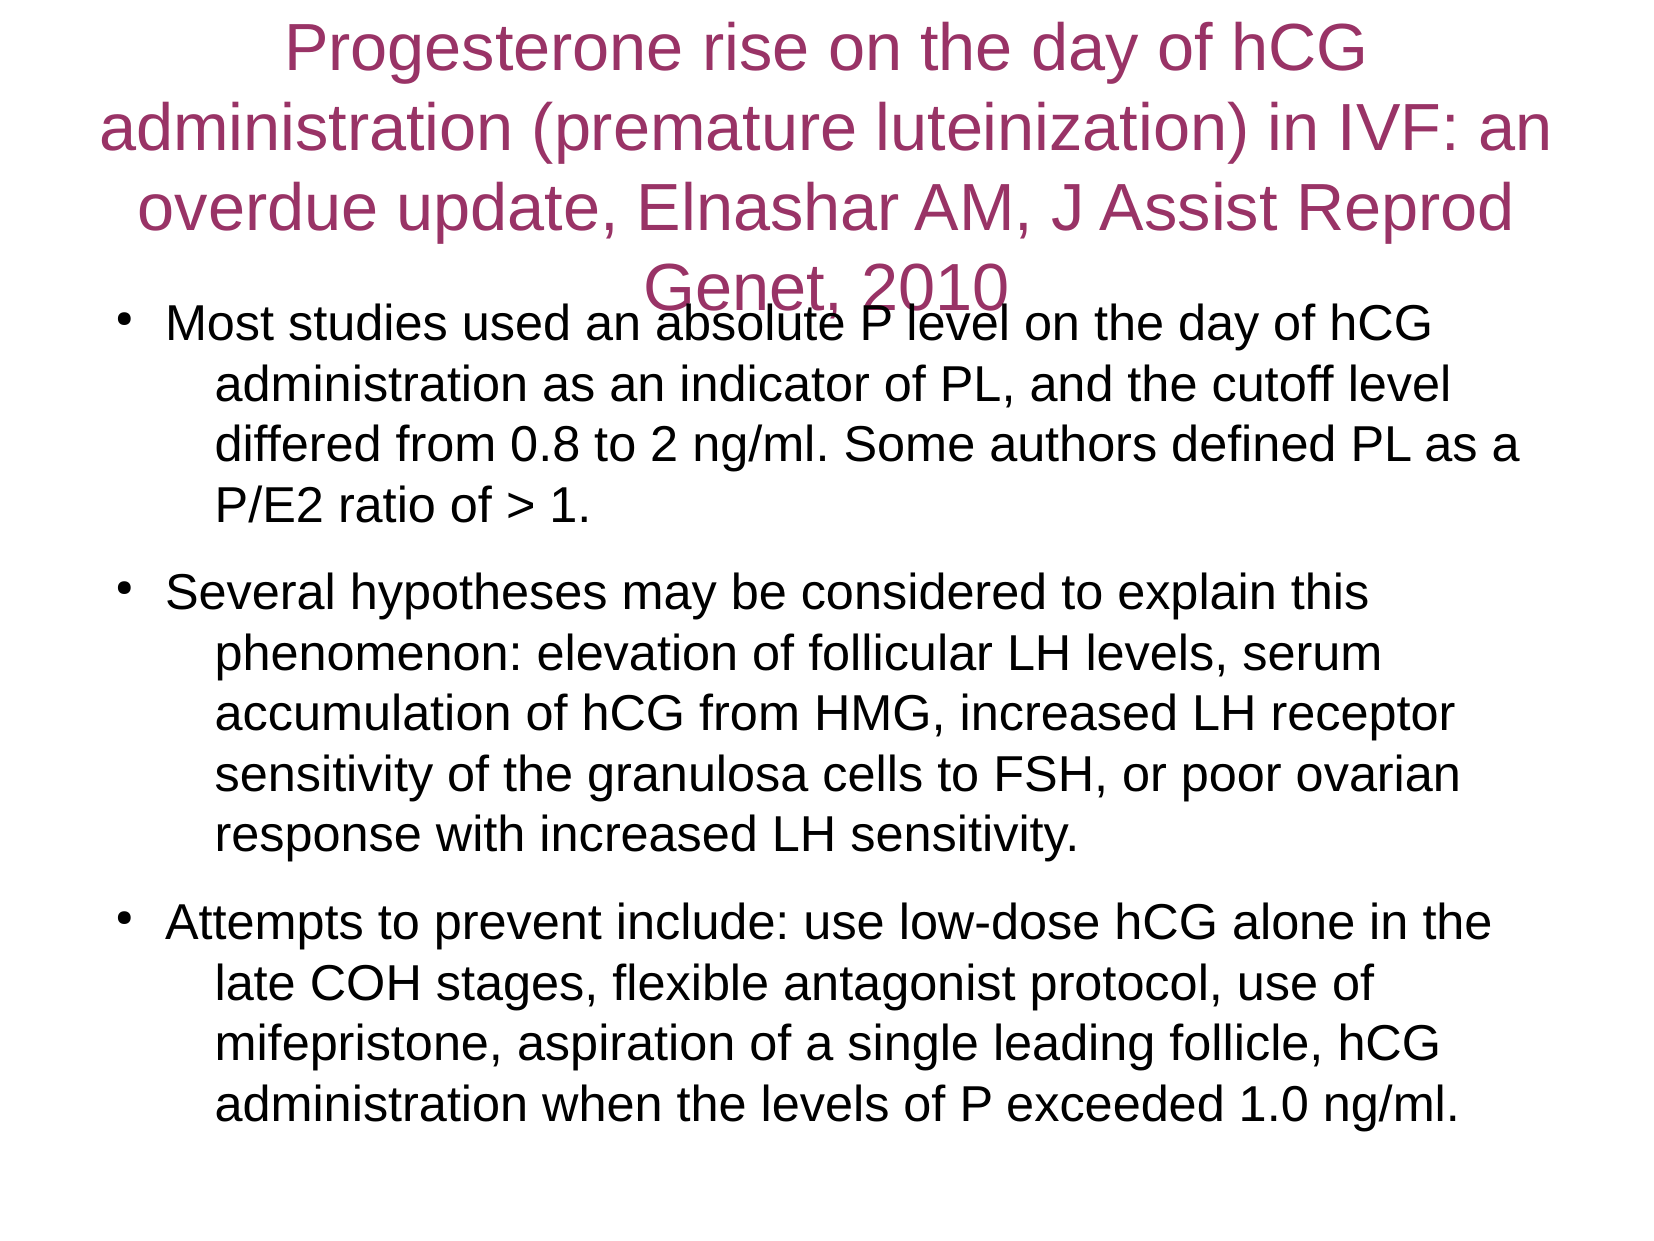

# Progesterone rise on the day of hCG administration (premature luteinization) in IVF: an overdue update, Elnashar AM, J Assist Reprod Genet, 2010
Most studies used an absolute P level on the day of hCG administration as an indicator of PL, and the cutoff level differed from 0.8 to 2 ng/ml. Some authors defined PL as a P/E2 ratio of > 1.
Several hypotheses may be considered to explain this phenomenon: elevation of follicular LH levels, serum accumulation of hCG from HMG, increased LH receptor sensitivity of the granulosa cells to FSH, or poor ovarian response with increased LH sensitivity.
Attempts to prevent include: use low-dose hCG alone in the late COH stages, flexible antagonist protocol, use of mifepristone, aspiration of a single leading follicle, hCG administration when the levels of P exceeded 1.0 ng/ml.